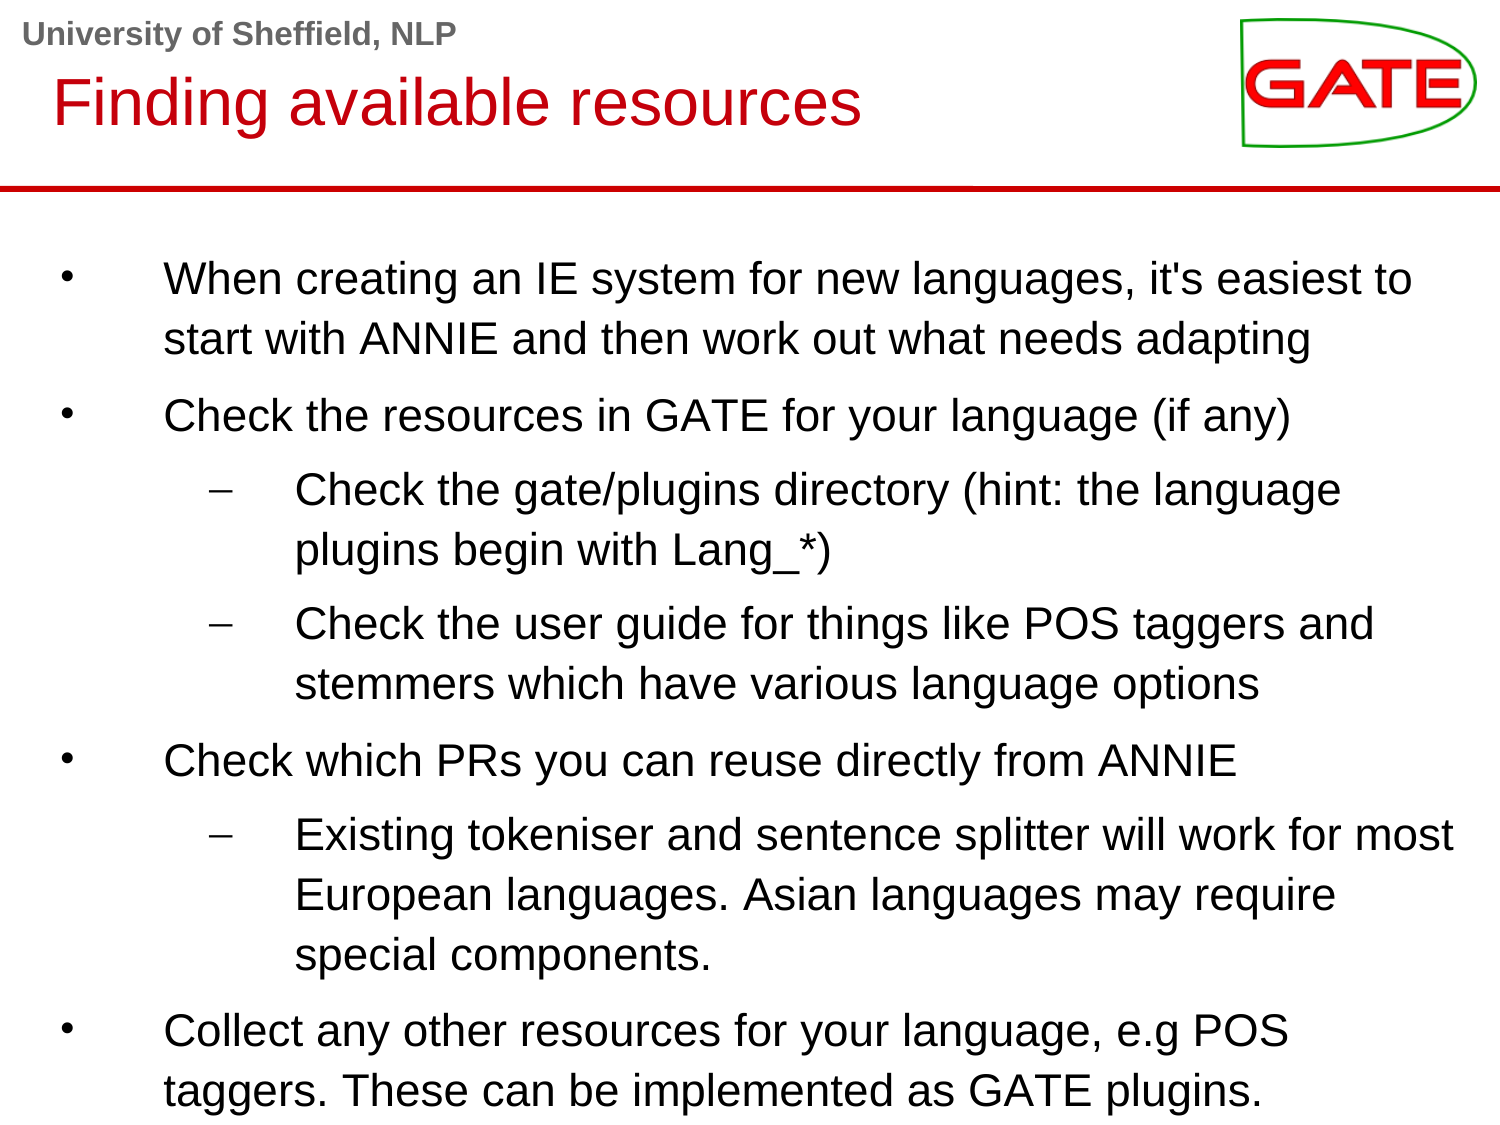

# Finding available resources
When creating an IE system for new languages, it's easiest to start with ANNIE and then work out what needs adapting
Check the resources in GATE for your language (if any)
Check the gate/plugins directory (hint: the language plugins begin with Lang_*)
Check the user guide for things like POS taggers and stemmers which have various language options
Check which PRs you can reuse directly from ANNIE
Existing tokeniser and sentence splitter will work for most European languages. Asian languages may require special components.
Collect any other resources for your language, e.g POS taggers. These can be implemented as GATE plugins.